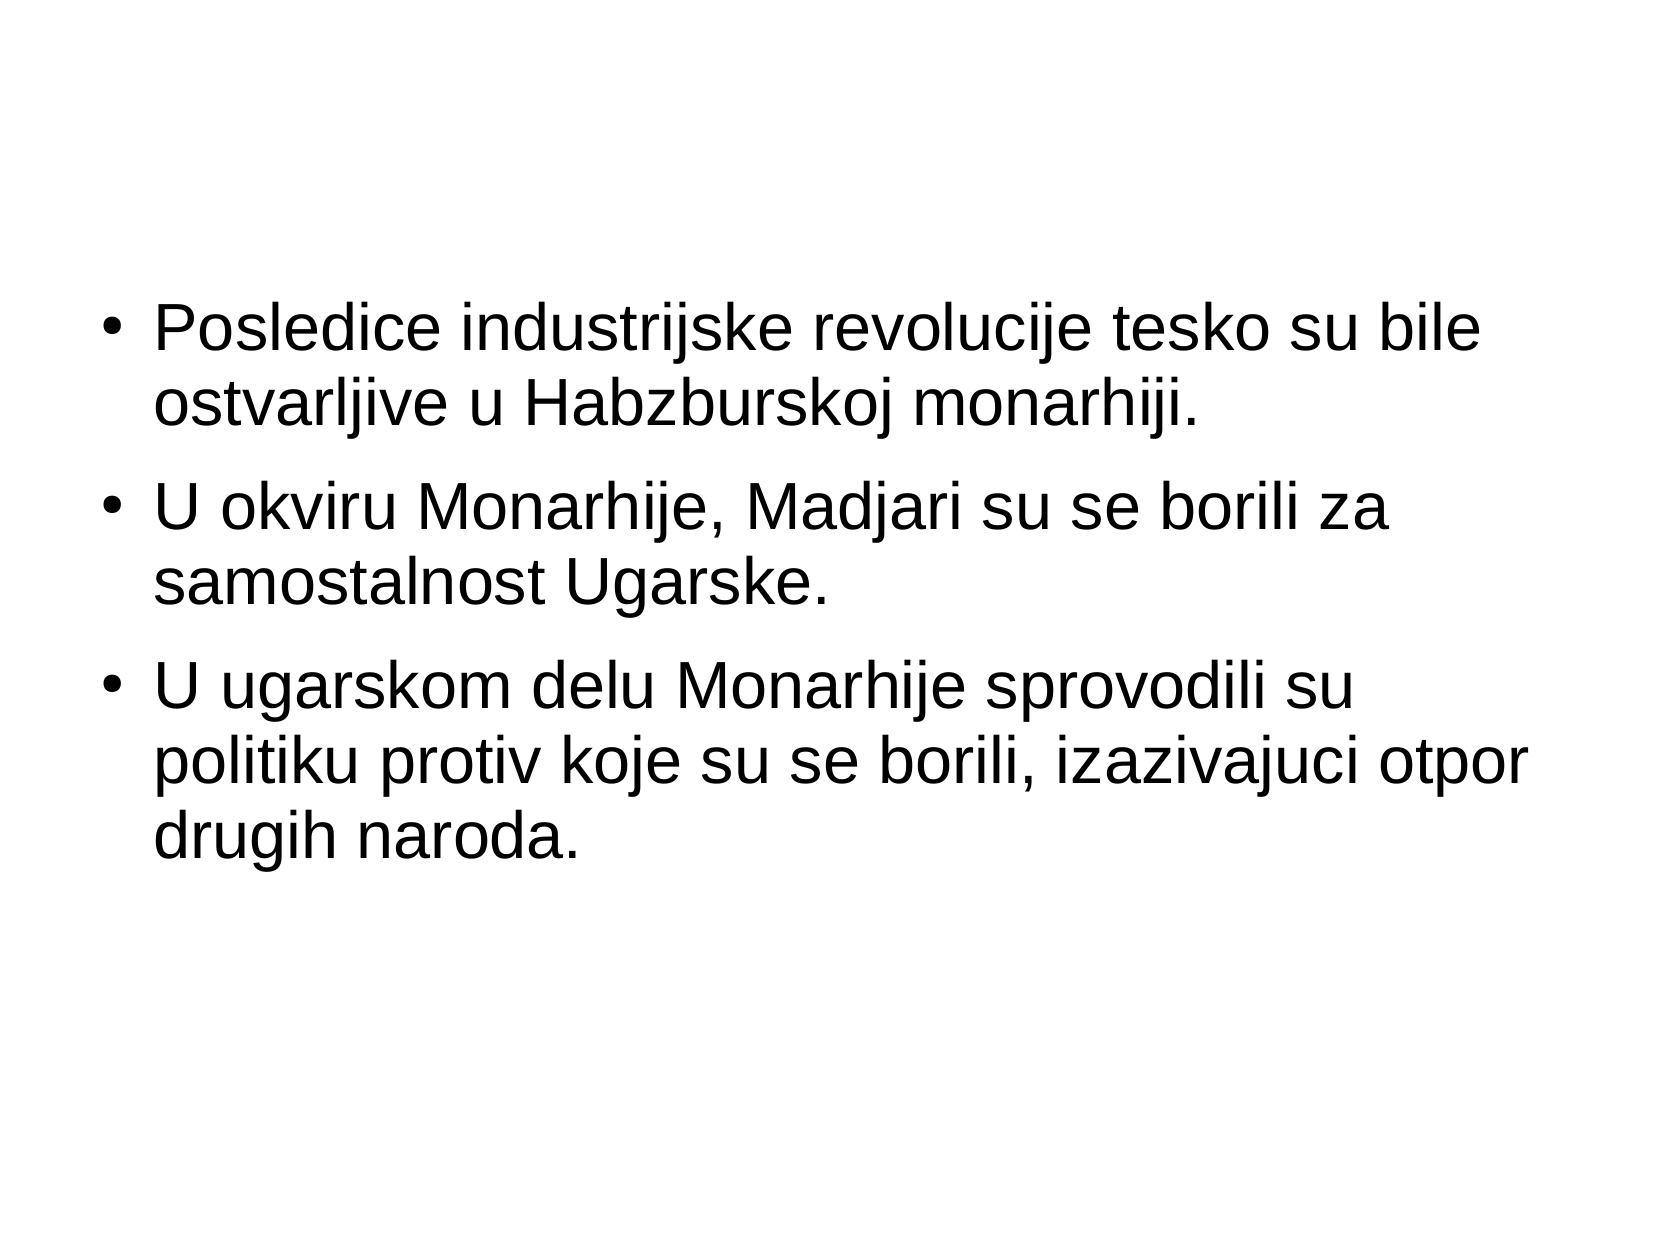

#
Posledice industrijske revolucije tesko su bile ostvarljive u Habzburskoj monarhiji.
U okviru Monarhije, Madjari su se borili za samostalnost Ugarske.
U ugarskom delu Monarhije sprovodili su politiku protiv koje su se borili, izazivajuci otpor drugih naroda.